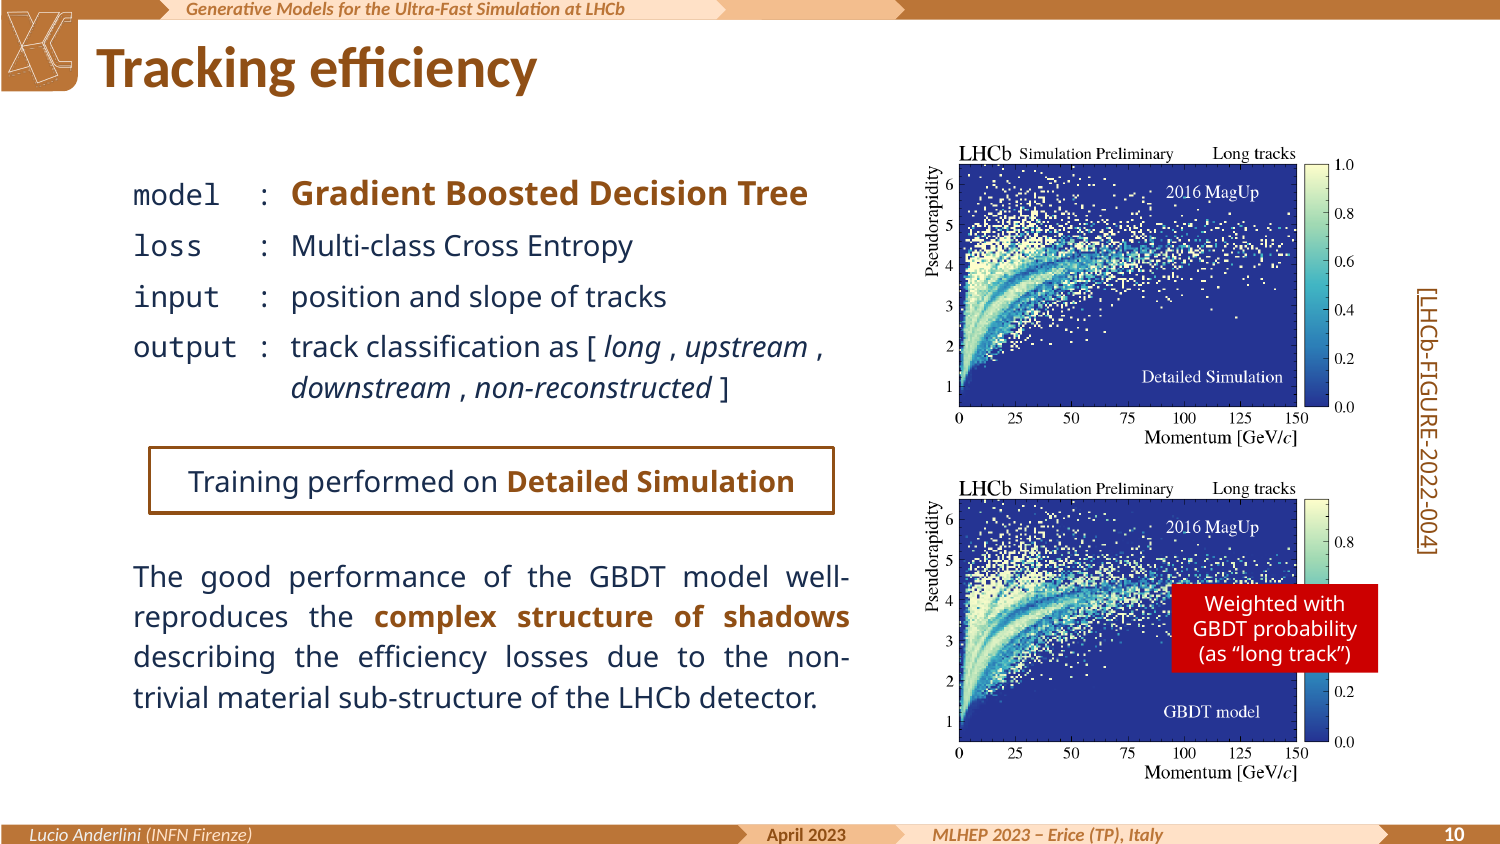

# Tracking efficiency
model : Gradient Boosted Decision Tree
loss : Multi-class Cross Entropy
input : position and slope of tracks
output : track classification as [ long , upstream ,
 downstream , non-reconstructed ]
[LHCb-FIGURE-2022-004]
Training performed on Detailed Simulation
The good performance of the GBDT model well-reproduces the complex structure of shadows describing the efficiency losses due to the non-trivial material sub-structure of the LHCb detector.
Weighted with
GBDT probability
(as “long track”)